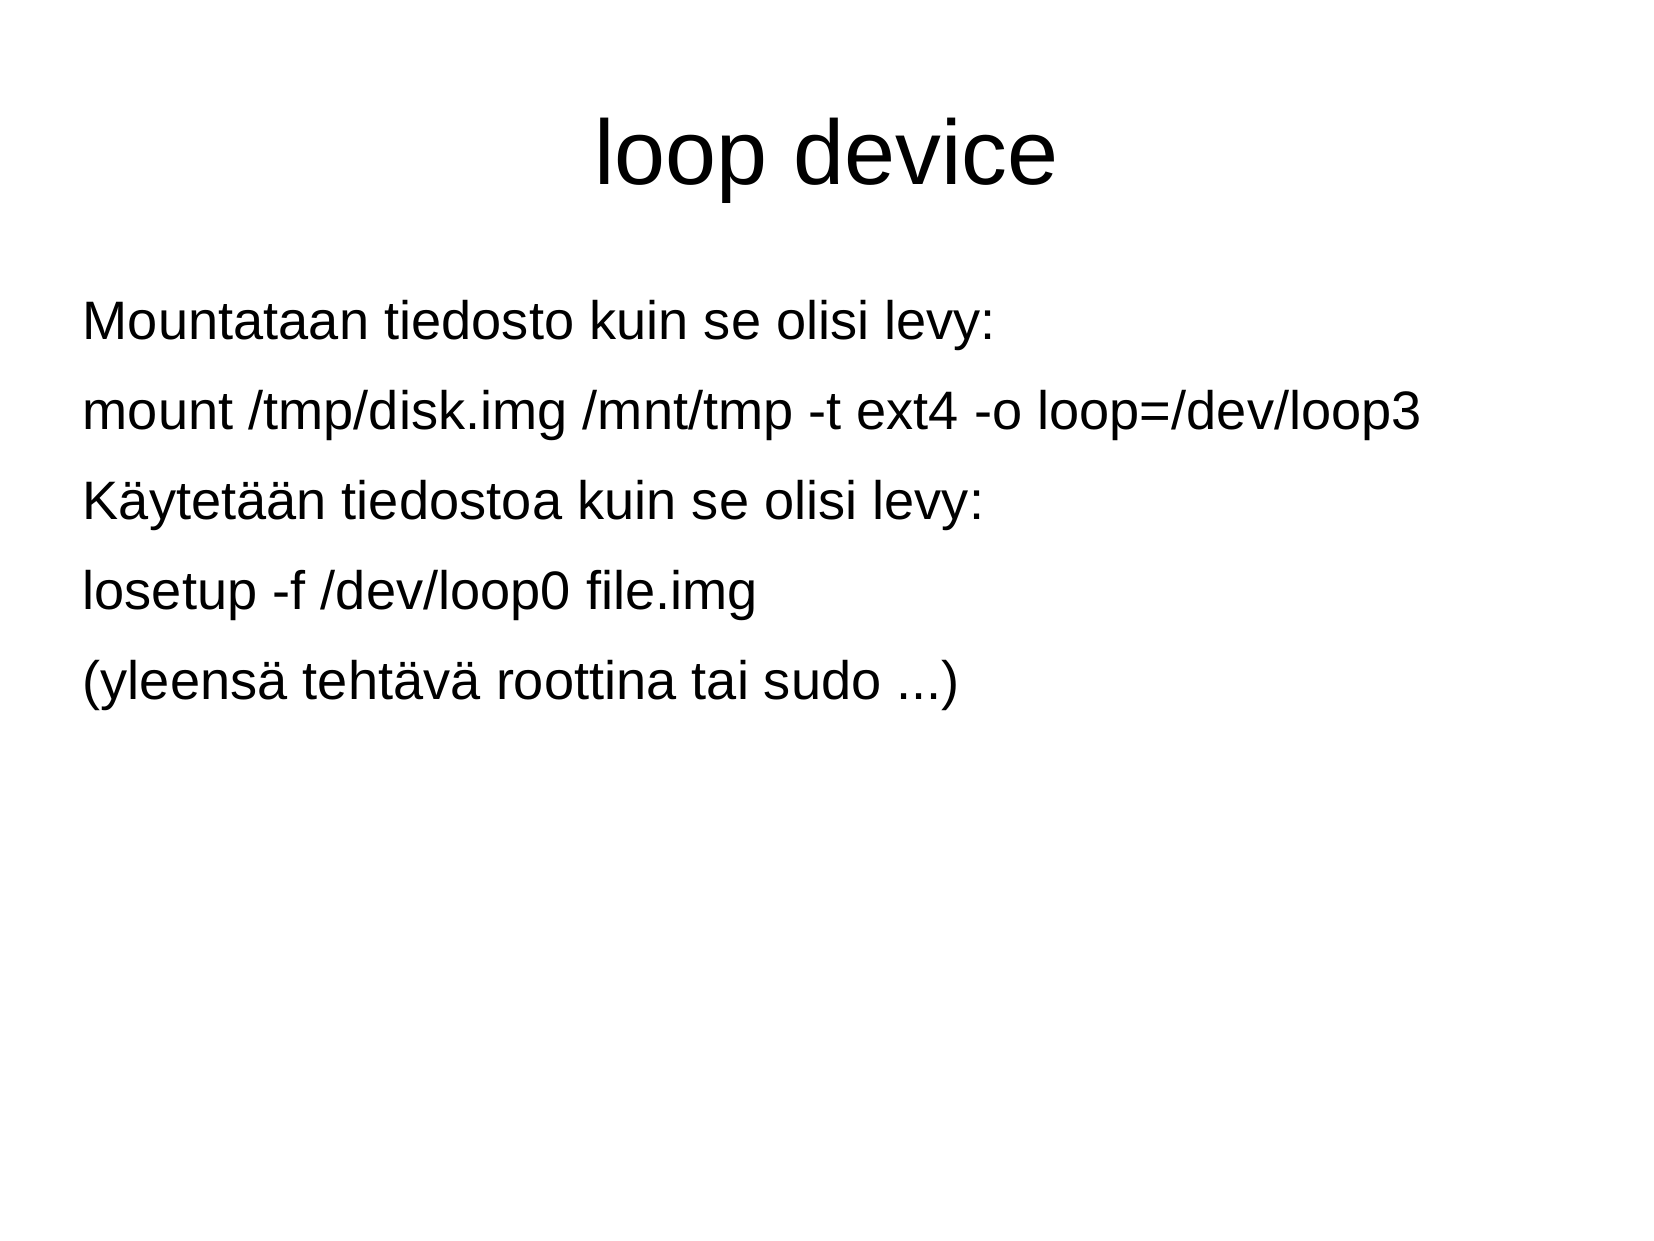

# loop device
Mountataan tiedosto kuin se olisi levy:
mount /tmp/disk.img /mnt/tmp -t ext4 -o loop=/dev/loop3
Käytetään tiedostoa kuin se olisi levy:
losetup -f /dev/loop0 file.img
(yleensä tehtävä roottina tai sudo ...)